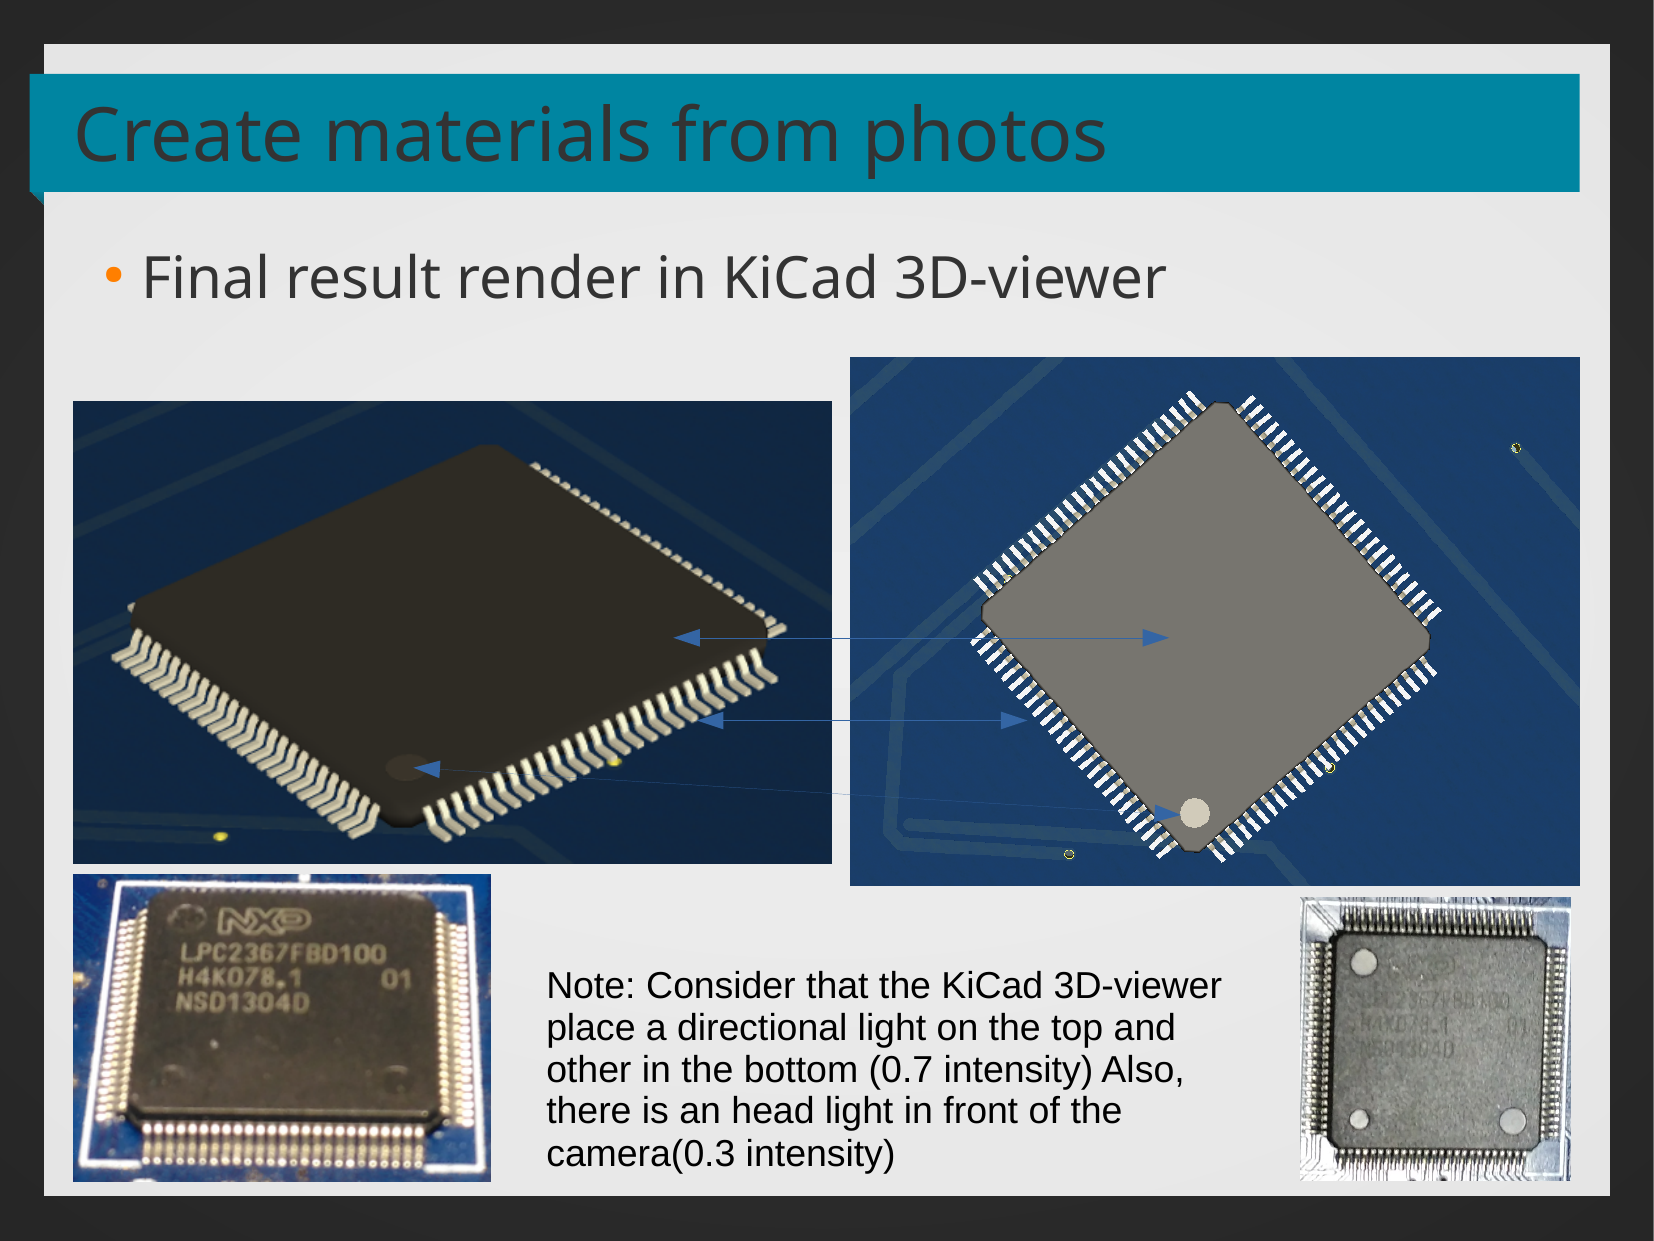

# Create materials from photos
Final result render in KiCad 3D-viewer
Note: Consider that the KiCad 3D-viewer place a directional light on the top and other in the bottom (0.7 intensity) Also, there is an head light in front of the camera(0.3 intensity)